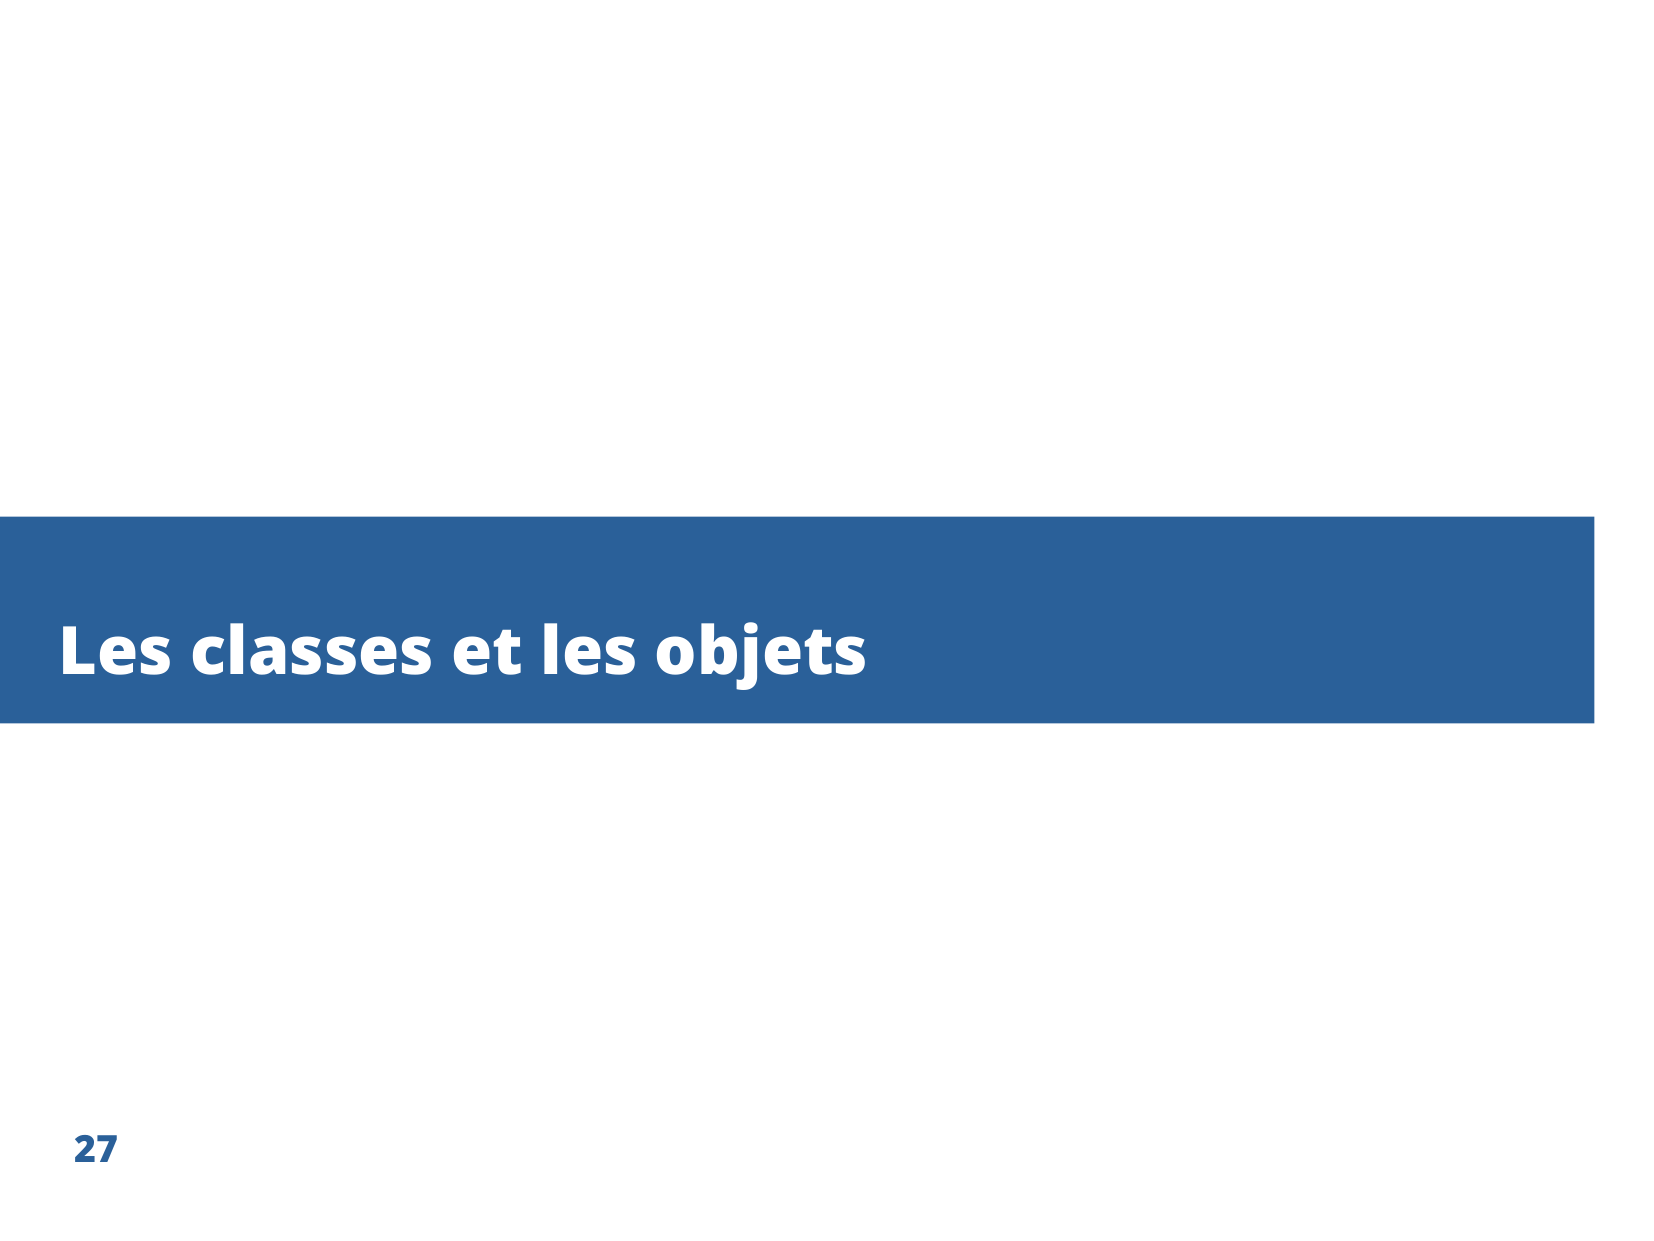

# Les classes et les objets
27